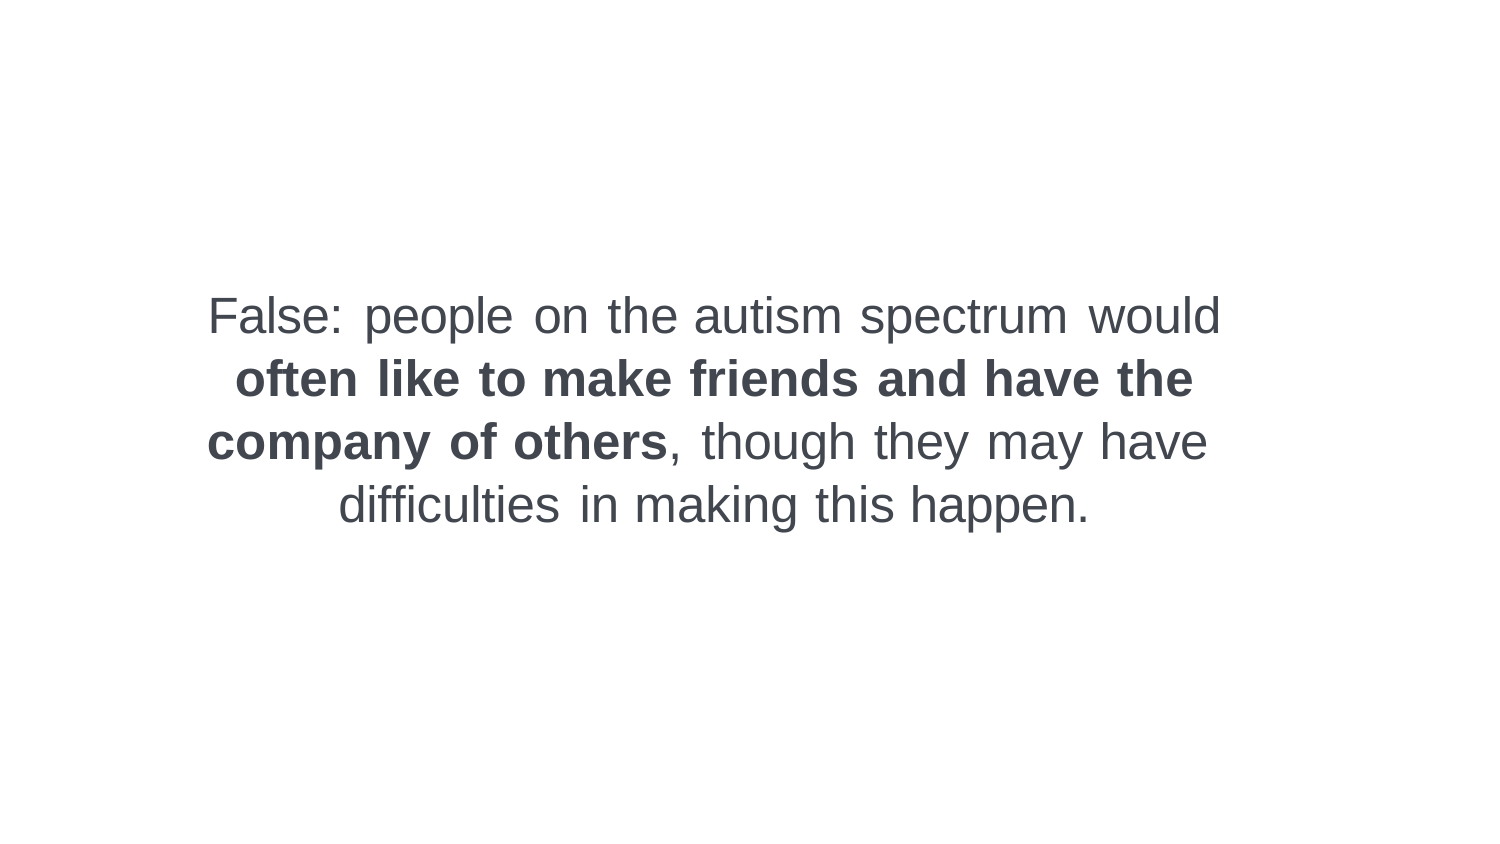

# False: people on the autism spectrum would often like to make friends and have the company of others, though they may have difficulties in making this happen.